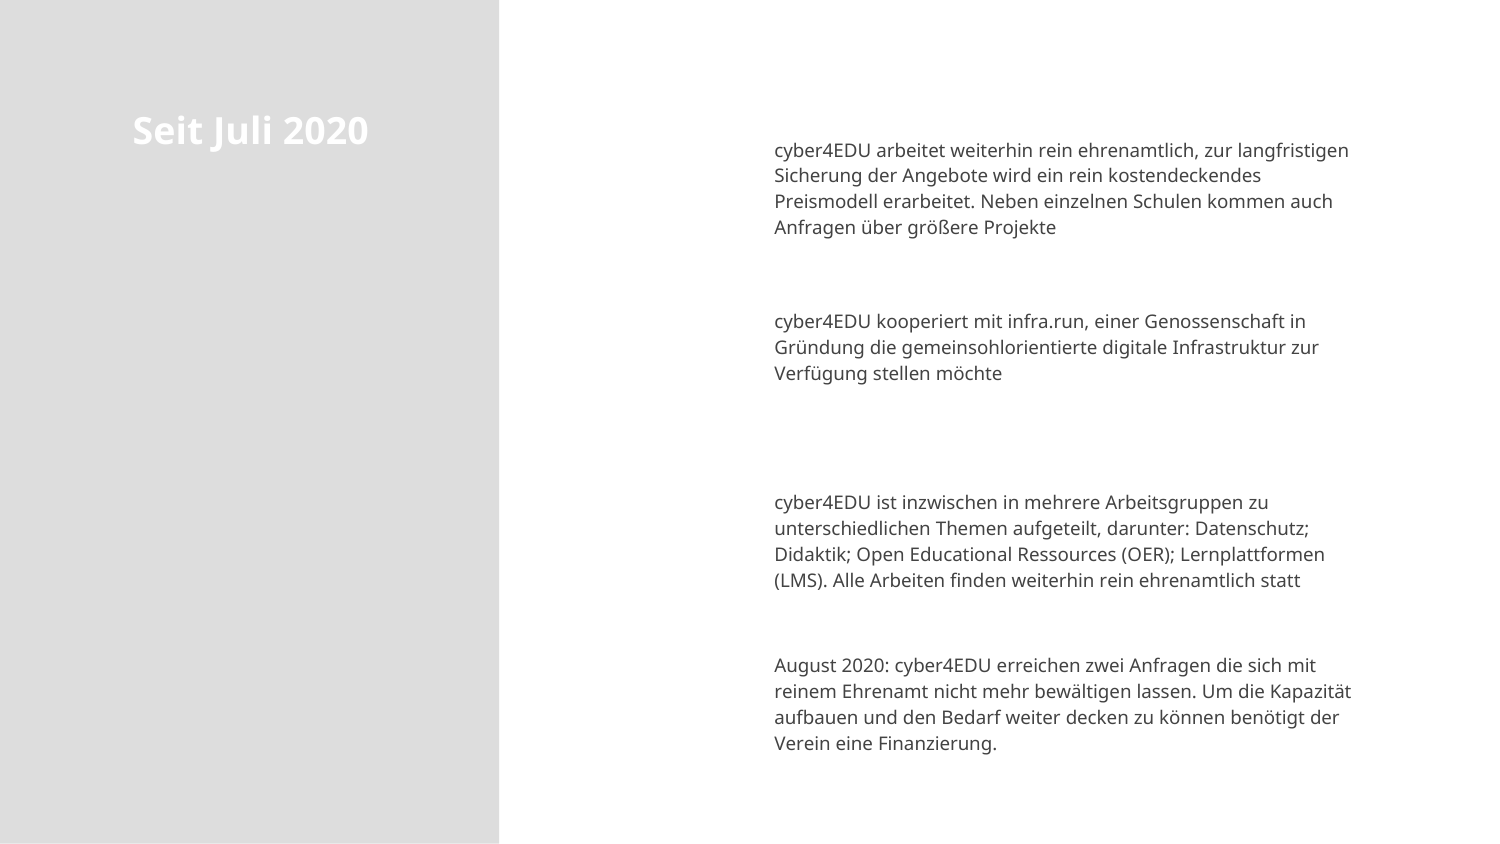

Seit Juli 2020
cyber4EDU arbeitet weiterhin rein ehrenamtlich, zur langfristigen Sicherung der Angebote wird ein rein kostendeckendes Preismodell erarbeitet. Neben einzelnen Schulen kommen auch Anfragen über größere Projekte
cyber4EDU kooperiert mit infra.run, einer Genossenschaft in Gründung die gemeinsohlorientierte digitale Infrastruktur zur Verfügung stellen möchte
cyber4EDU ist inzwischen in mehrere Arbeitsgruppen zu unterschiedlichen Themen aufgeteilt, darunter: Datenschutz; Didaktik; Open Educational Ressources (OER); Lernplattformen (LMS). Alle Arbeiten finden weiterhin rein ehrenamtlich statt
August 2020: cyber4EDU erreichen zwei Anfragen die sich mit reinem Ehrenamt nicht mehr bewältigen lassen. Um die Kapazität aufbauen und den Bedarf weiter decken zu können benötigt der Verein eine Finanzierung.